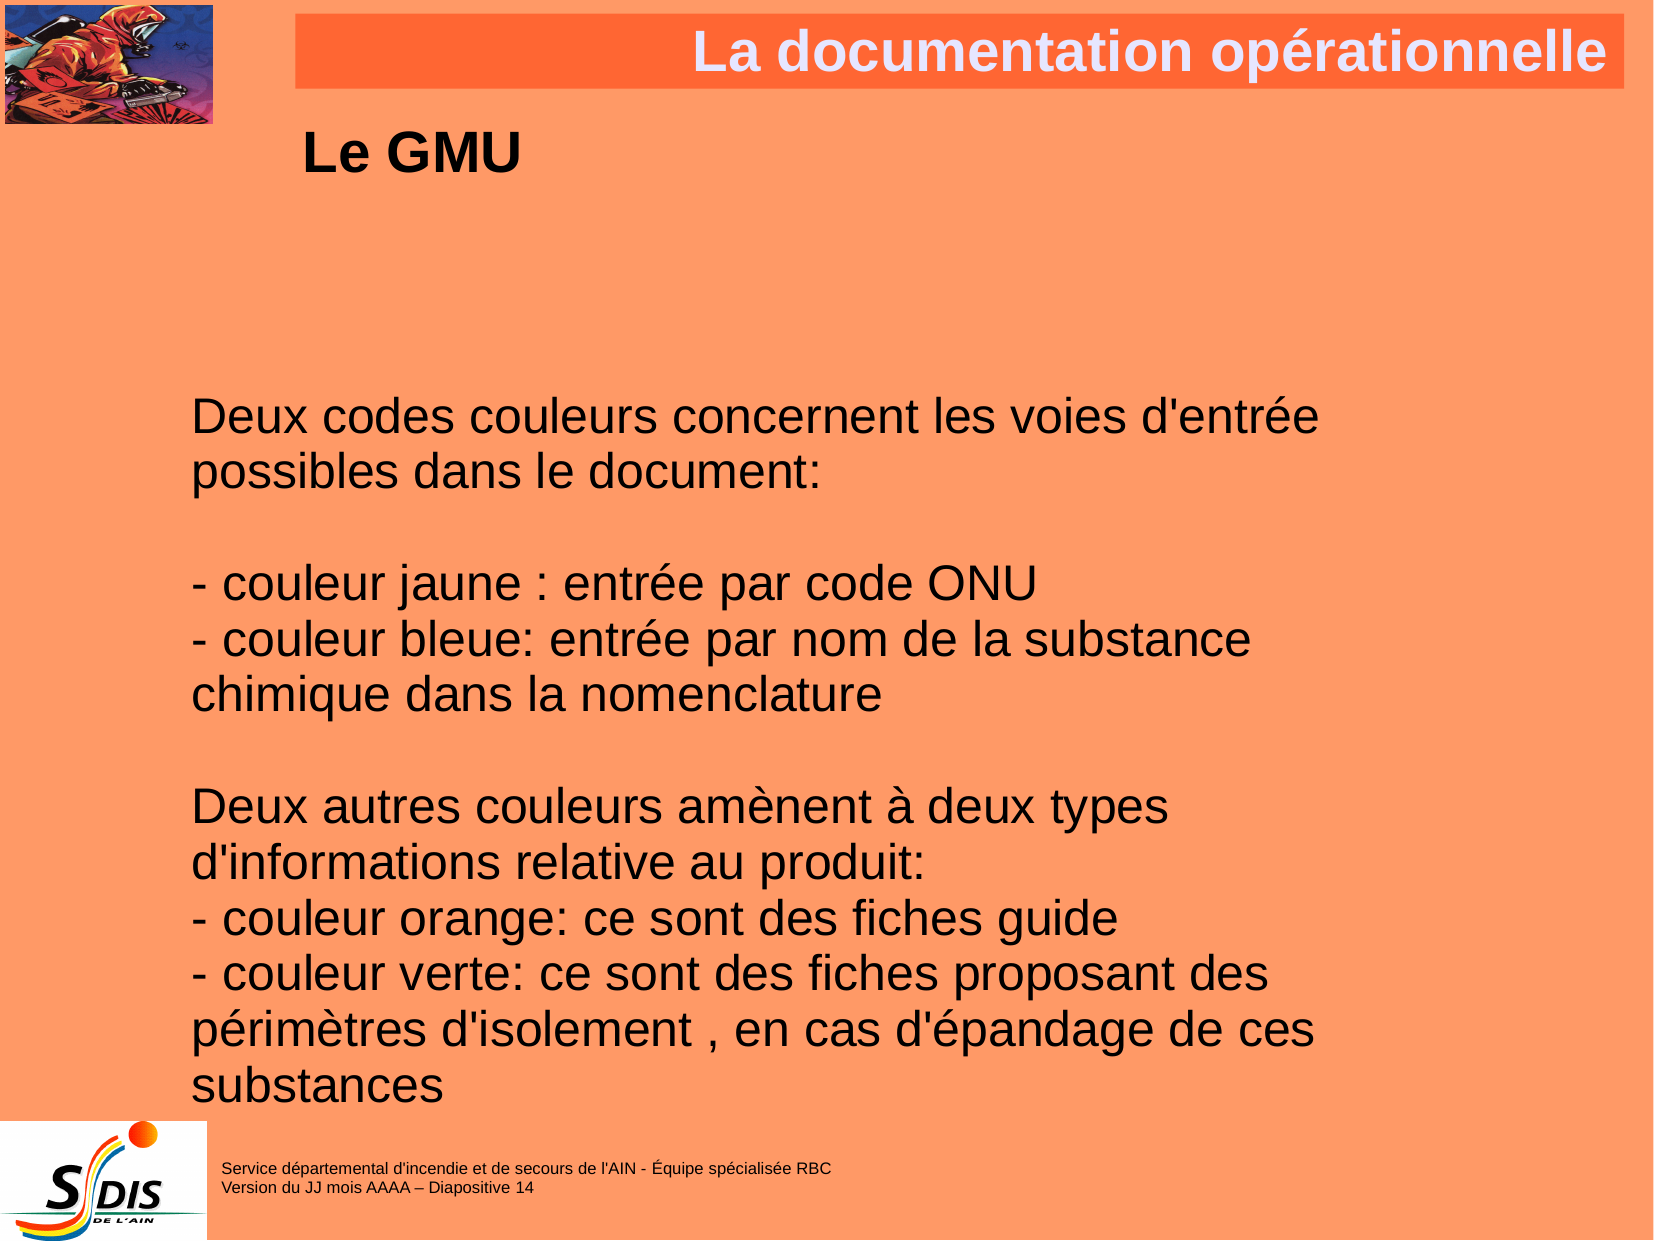

La documentation opérationnelle
Le GMU
Deux codes couleurs concernent les voies d'entrée possibles dans le document:
- couleur jaune : entrée par code ONU
- couleur bleue: entrée par nom de la substance chimique dans la nomenclature
Deux autres couleurs amènent à deux types d'informations relative au produit:
- couleur orange: ce sont des fiches guide
- couleur verte: ce sont des fiches proposant des périmètres d'isolement , en cas d'épandage de ces substances